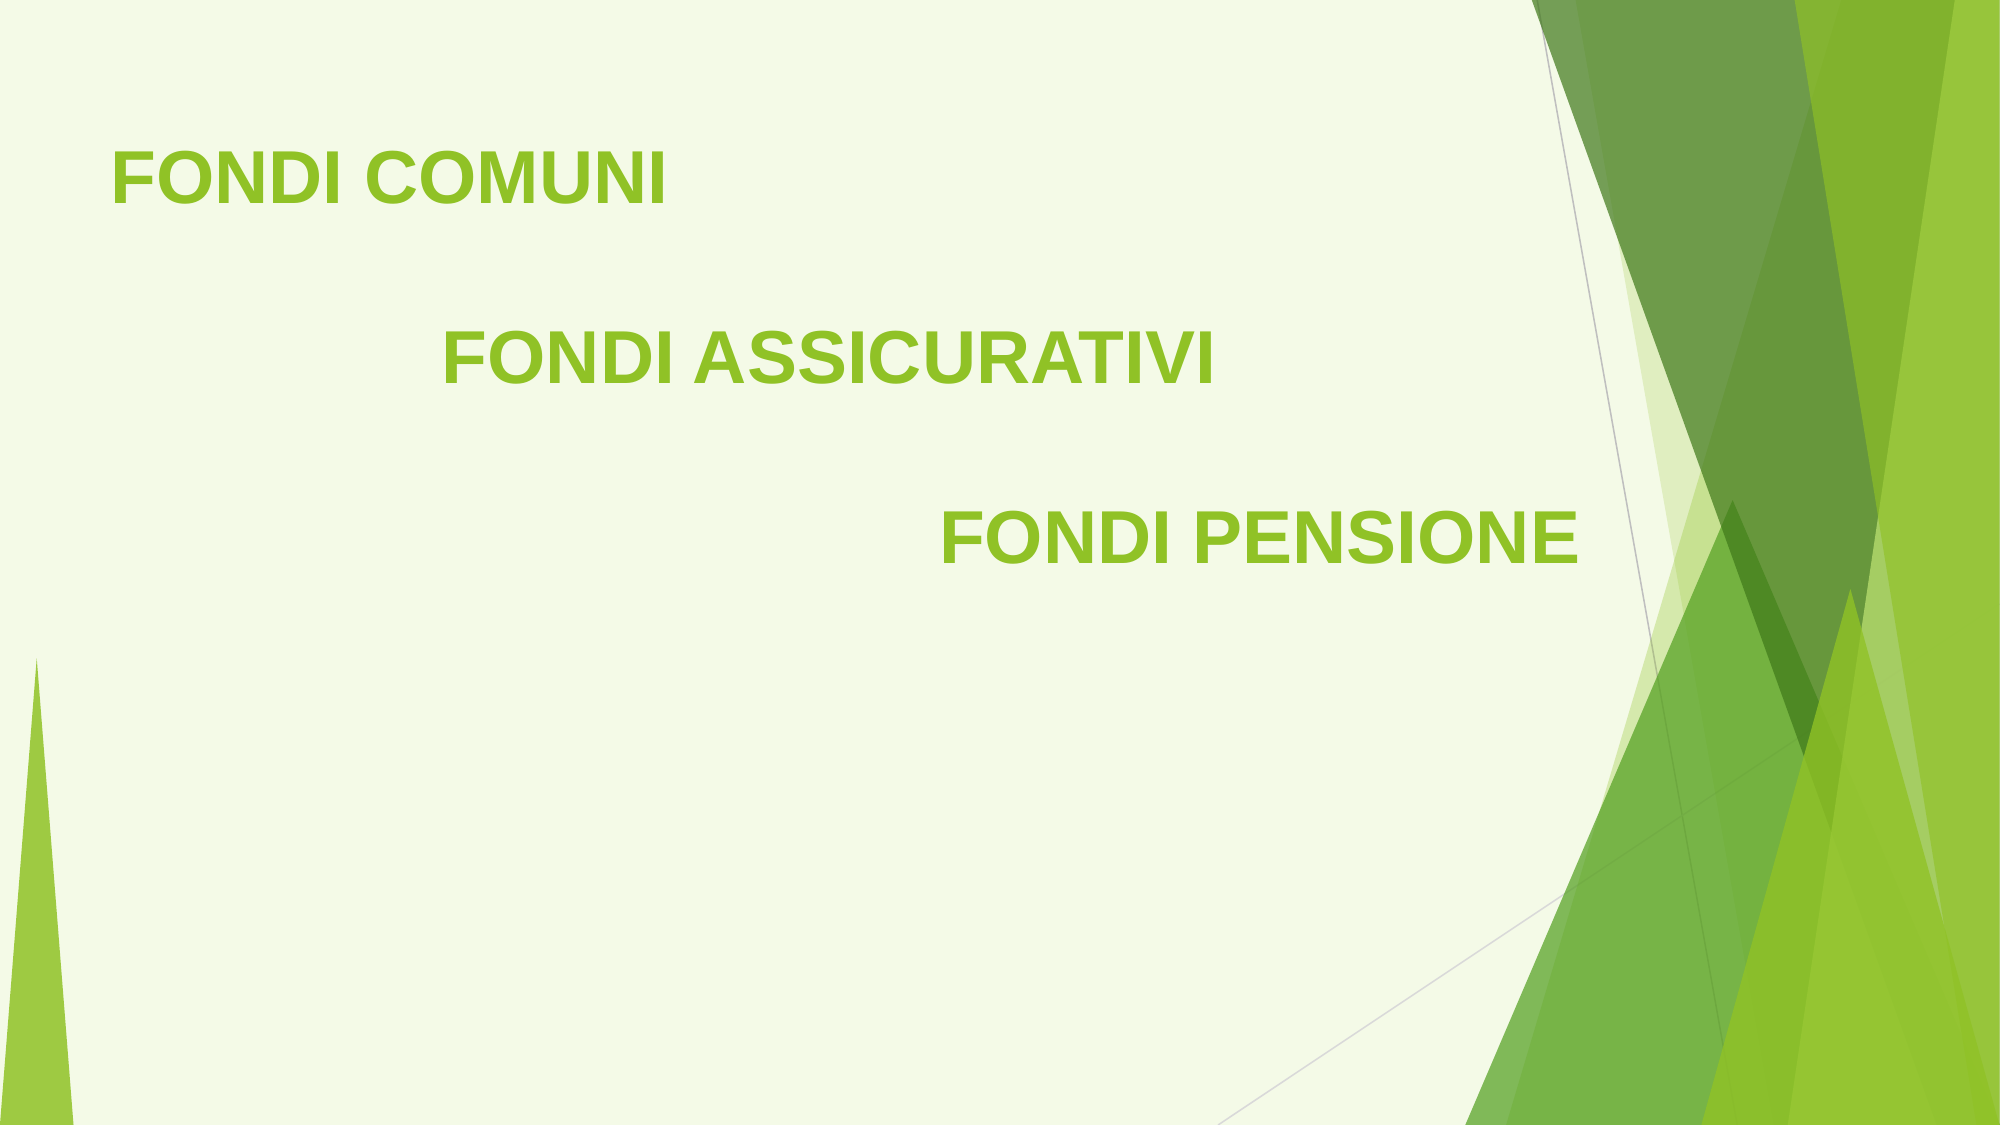

# FONDI COMUNI FONDI ASSICURATIVI FONDI PENSIONE